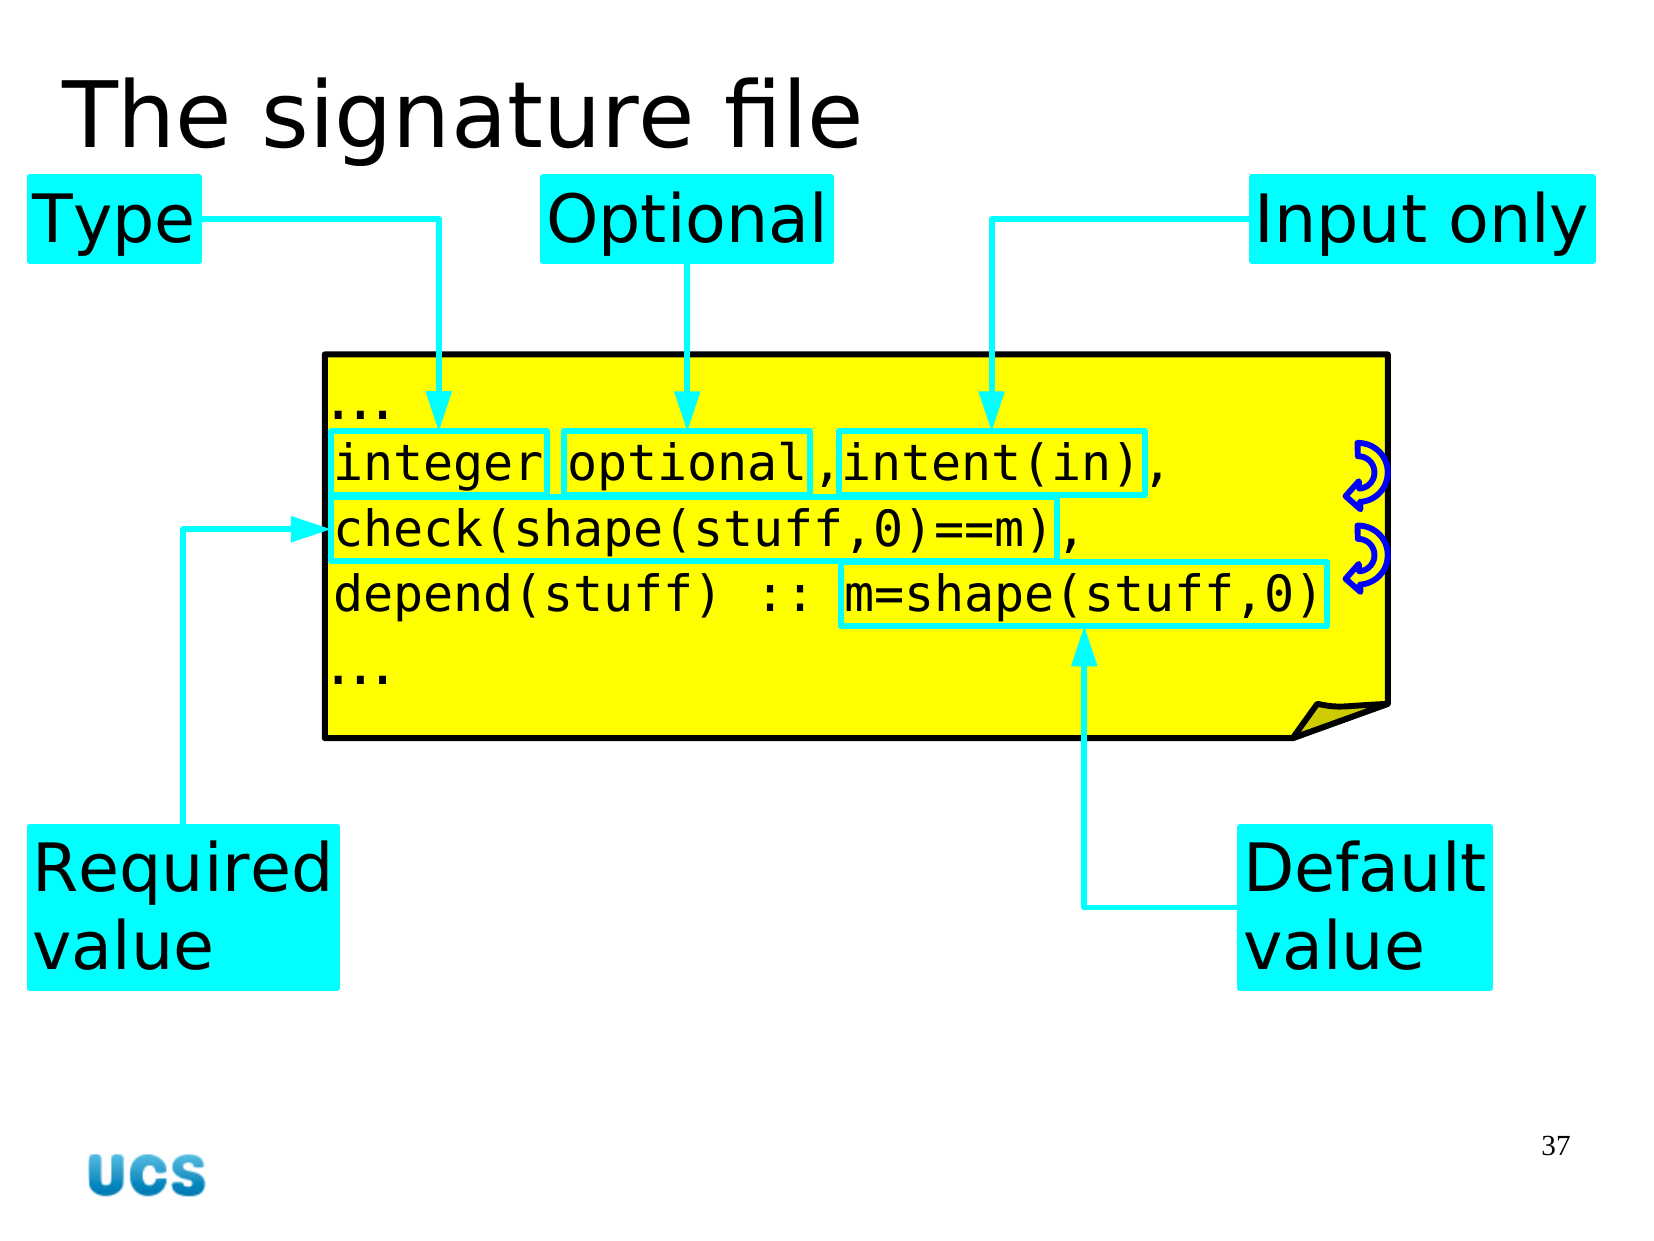

The signature file
Type
Optional
Input only
…
integer
optional
,
intent(in)
,
check(shape(stuff,0)==m)
,
depend(stuff)
::
m=shape(stuff,0)
…
Required
value
Default
value
37